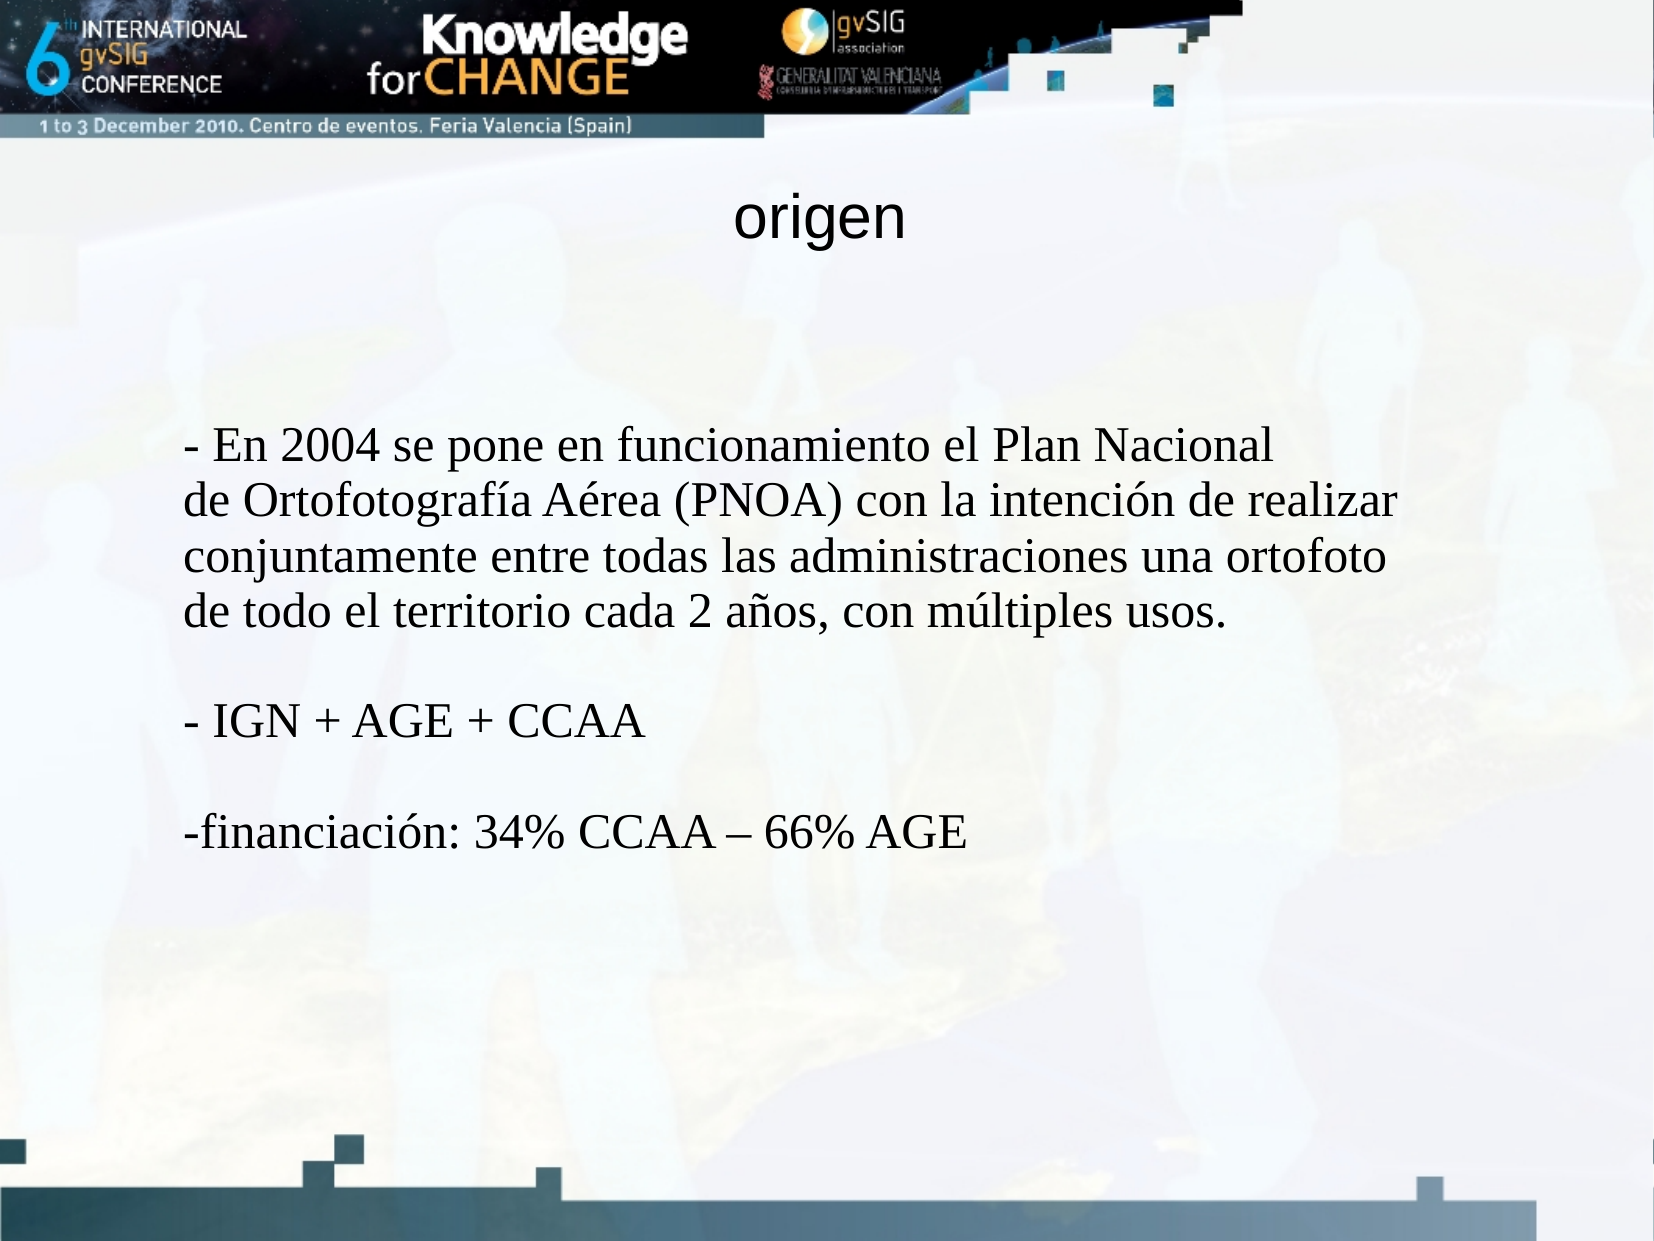

# origen
- En 2004 se pone en funcionamiento el Plan Nacional
de Ortofotografía Aérea (PNOA) con la intención de realizar
conjuntamente entre todas las administraciones una ortofoto
de todo el territorio cada 2 años, con múltiples usos.
- IGN + AGE + CCAA
-financiación: 34% CCAA – 66% AGE